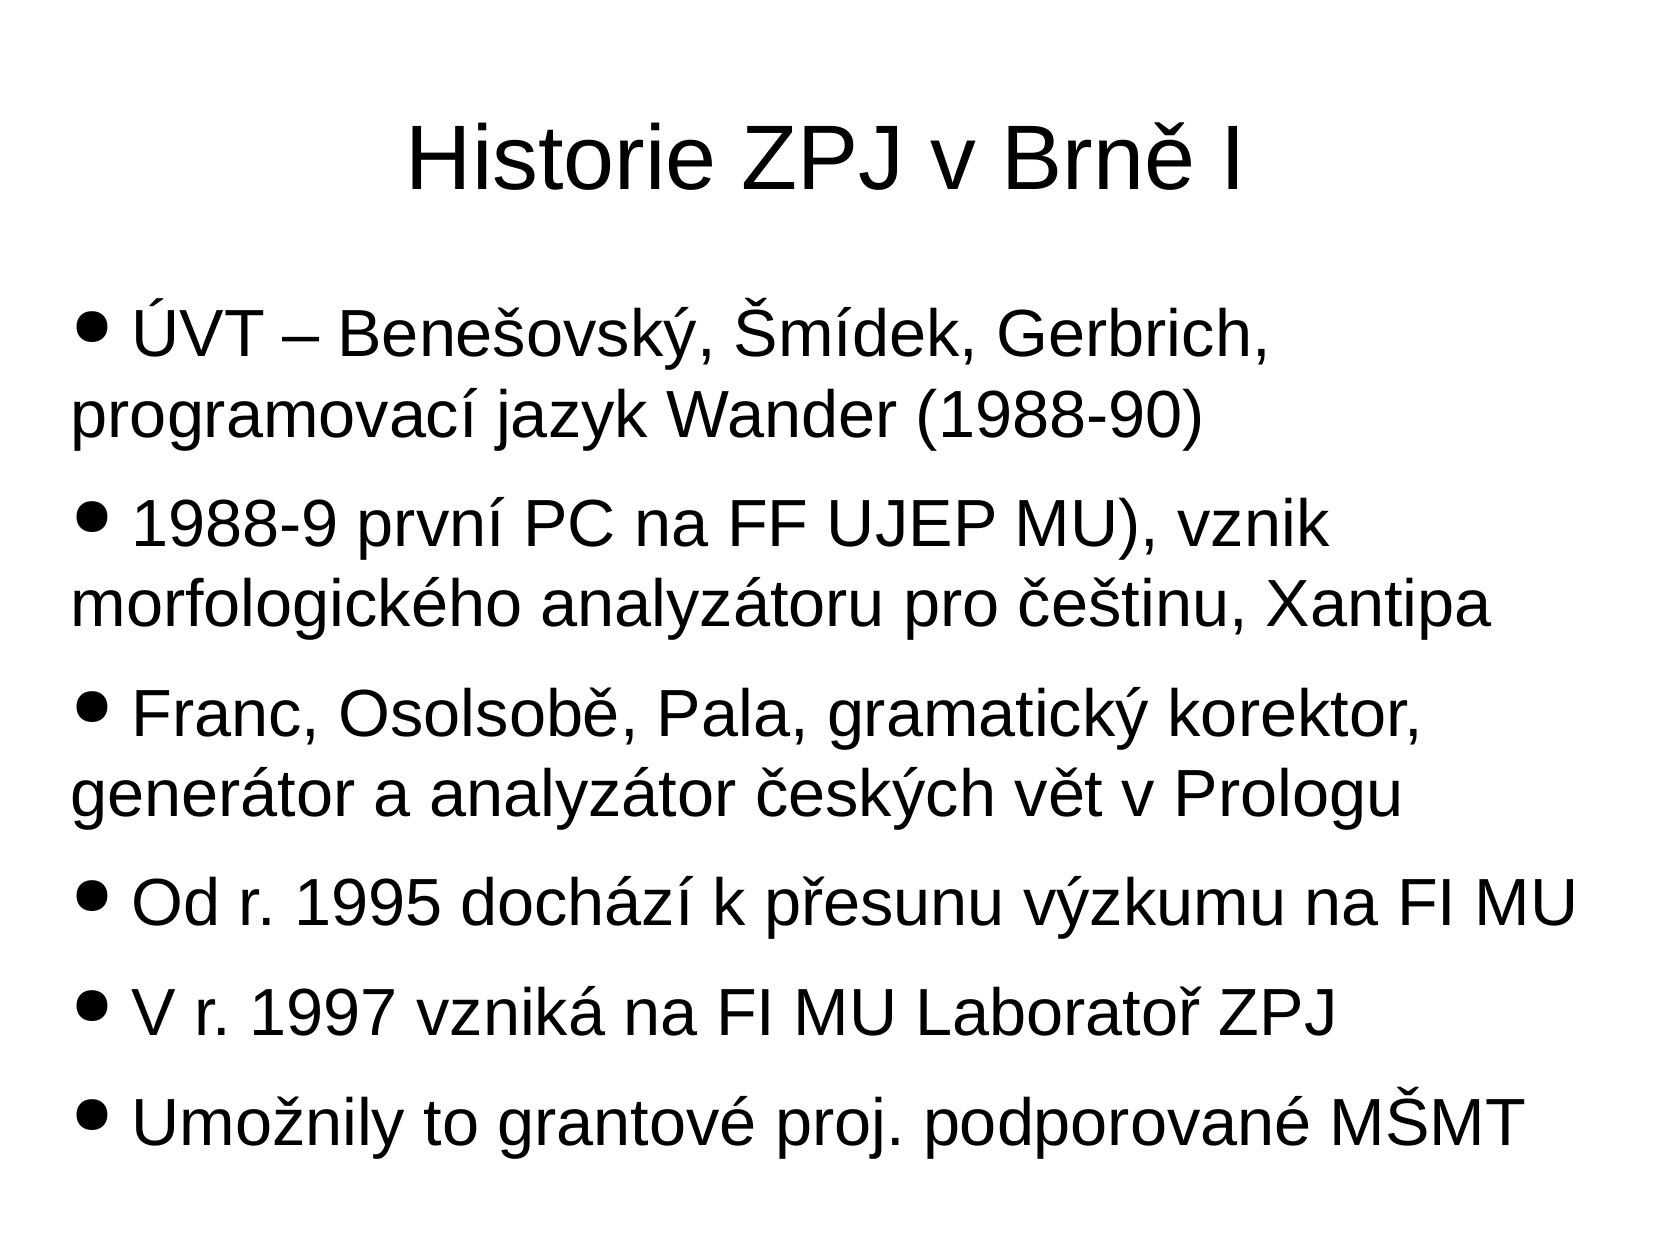

# Historie ZPJ v Brně I
 ÚVT – Benešovský, Šmídek, Gerbrich, programovací jazyk Wander (1988-90)
 1988-9 první PC na FF UJEP MU), vznik morfologického analyzátoru pro češtinu, Xantipa
 Franc, Osolsobě, Pala, gramatický korektor, generátor a analyzátor českých vět v Prologu
 Od r. 1995 dochází k přesunu výzkumu na FI MU
 V r. 1997 vzniká na FI MU Laboratoř ZPJ
 Umožnily to grantové proj. podporované MŠMT